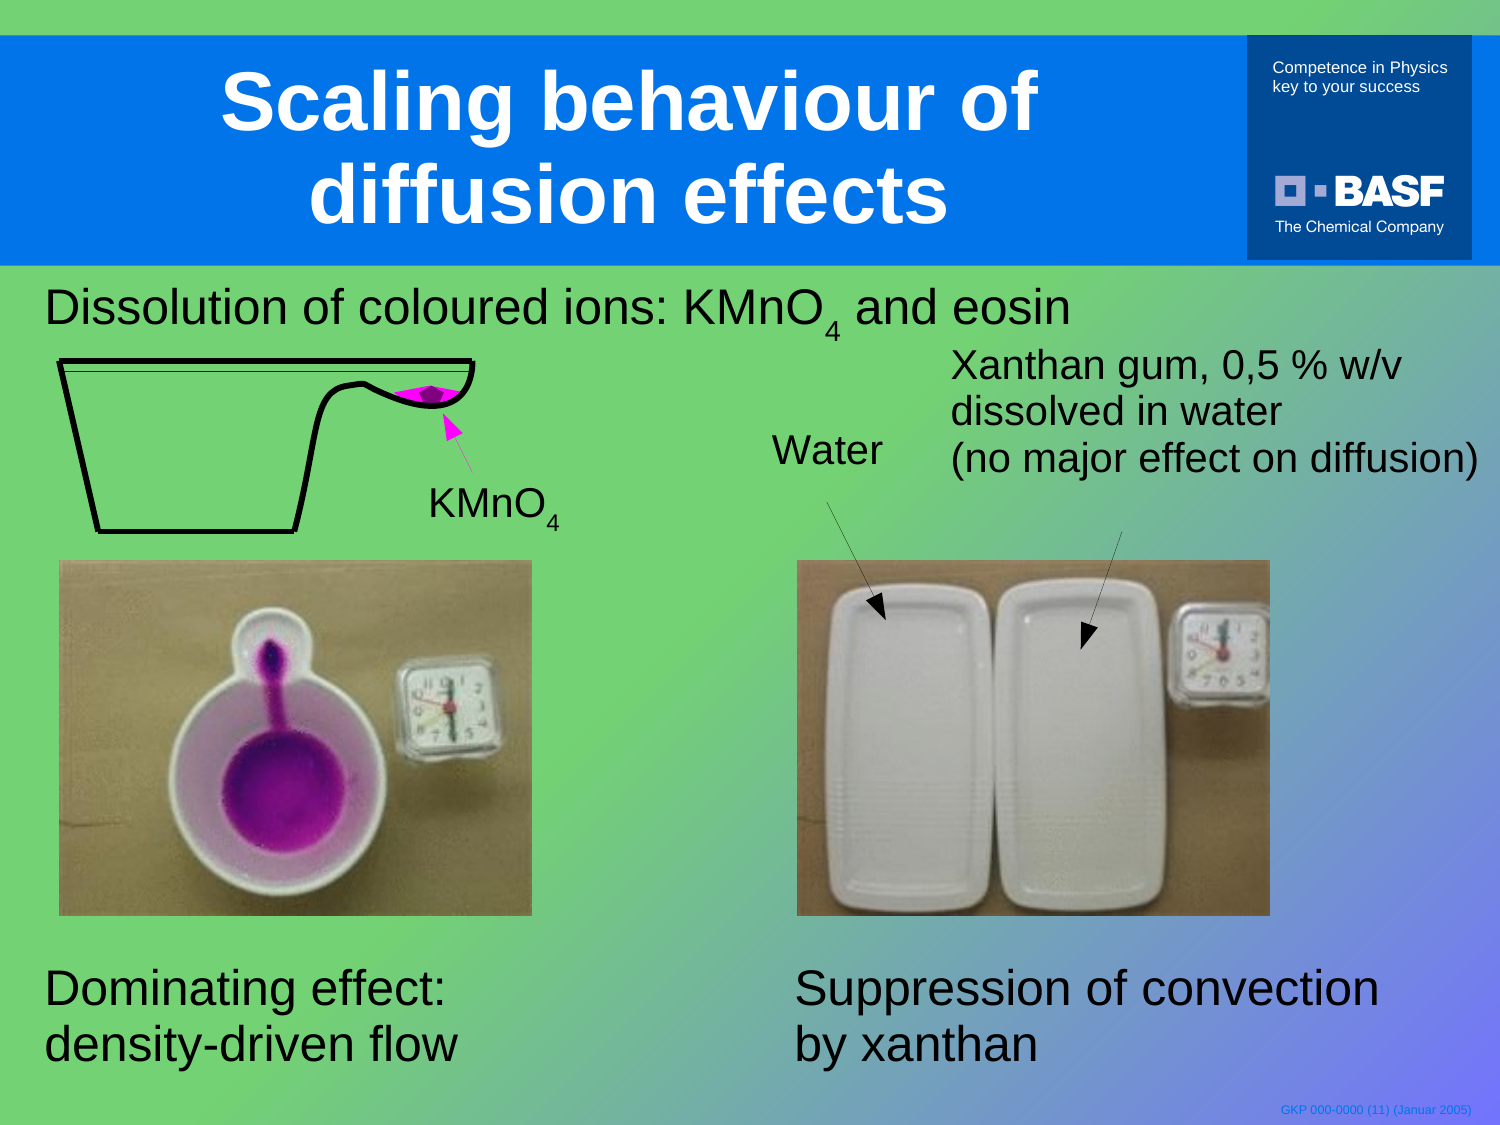

# Scaling behaviour of diffusion effects
Dissolution of coloured ions: KMnO4 and eosin
Dominating effect: 			Suppression of convection
density-driven flow			by xanthan
Xanthan gum, 0,5 % w/v
dissolved in water
(no major effect on diffusion)
Water
KMnO4